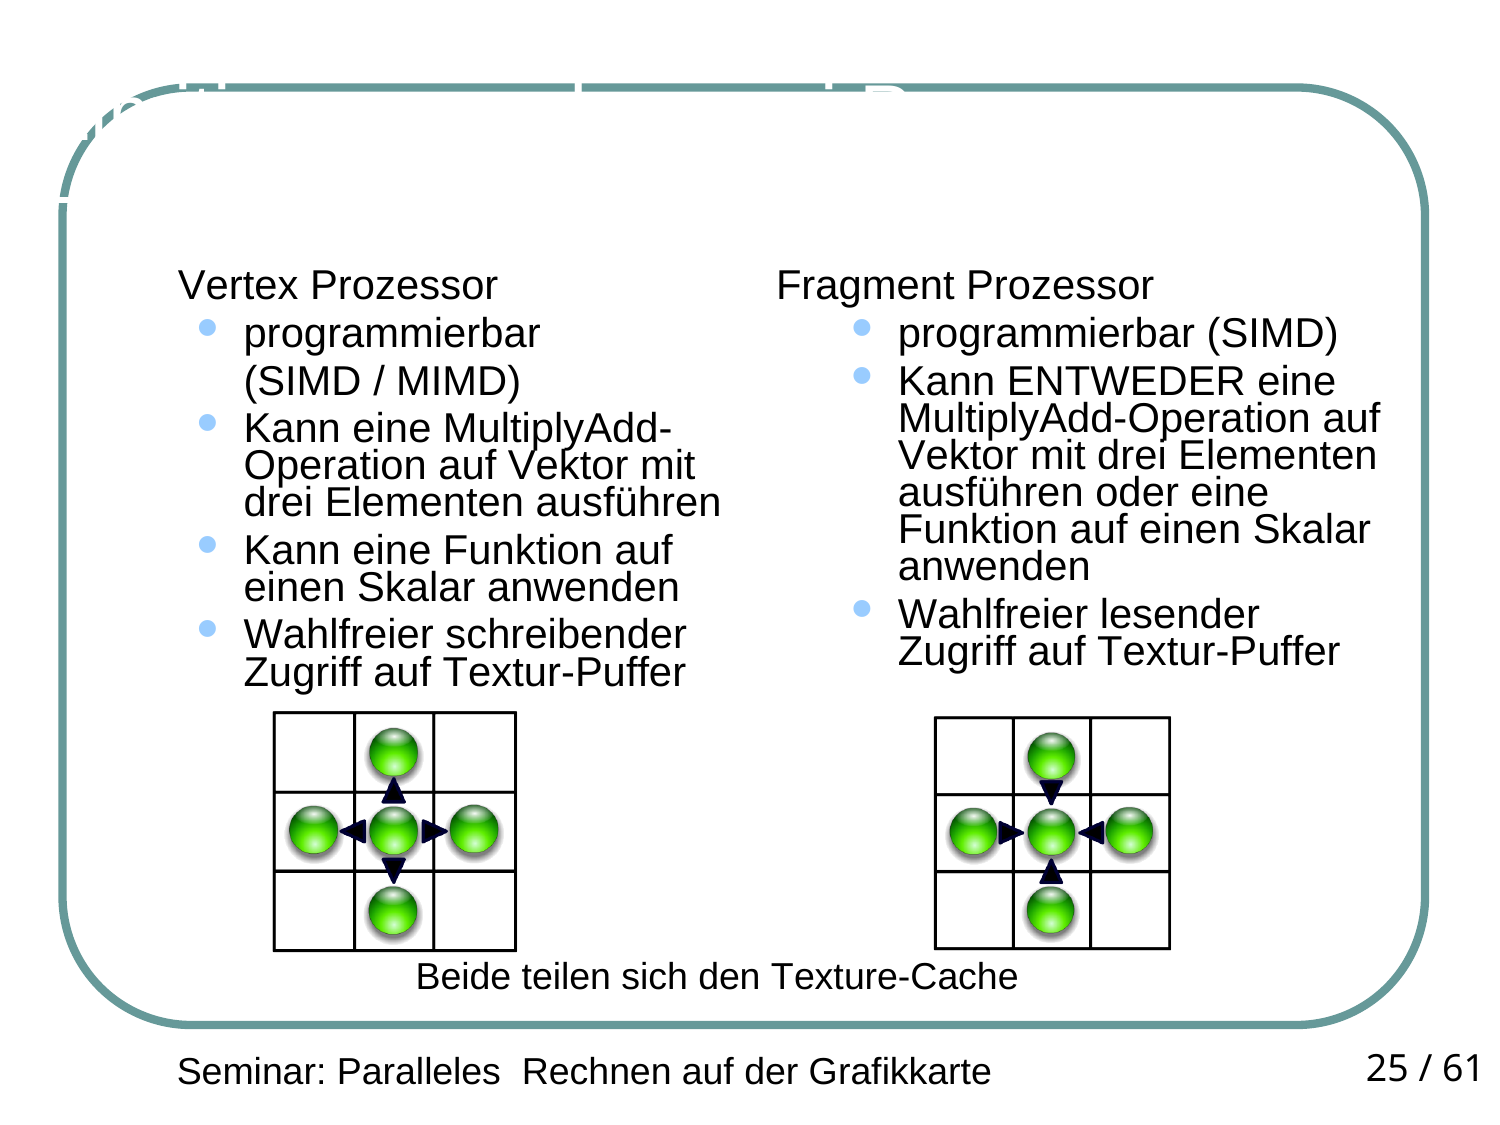

# Limitierungen der zwei Prozessoren
Vertex Prozessor
programmierbar
(SIMD / MIMD)
Kann eine MultiplyAdd-Operation auf Vektor mit drei Elementen ausführen
Kann eine Funktion auf einen Skalar anwenden
Wahlfreier schreibender Zugriff auf Textur-Puffer
Fragment Prozessor
programmierbar (SIMD)
Kann ENTWEDER eine MultiplyAdd-Operation auf Vektor mit drei Elementen ausführen oder eine Funktion auf einen Skalar anwenden
Wahlfreier lesender Zugriff auf Textur-Puffer
Beide teilen sich den Texture-Cache
Seminar: Paralleles Rechnen auf der Grafikkarte
25